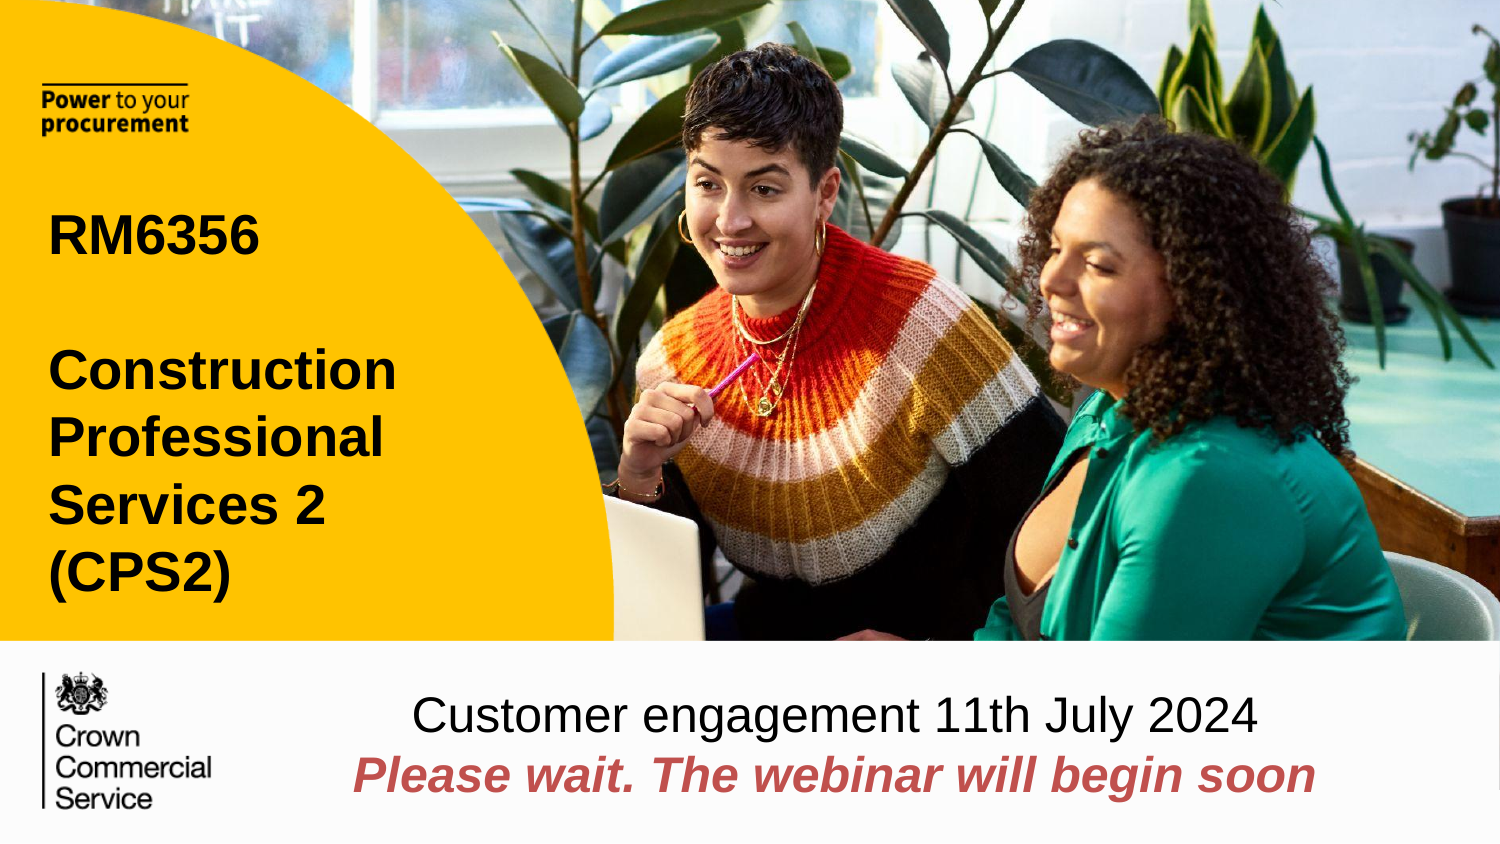

RM6356
Construction Professional Services 2
(CPS2)
# Customer engagement 11th July 2024
Please wait. The webinar will begin soon